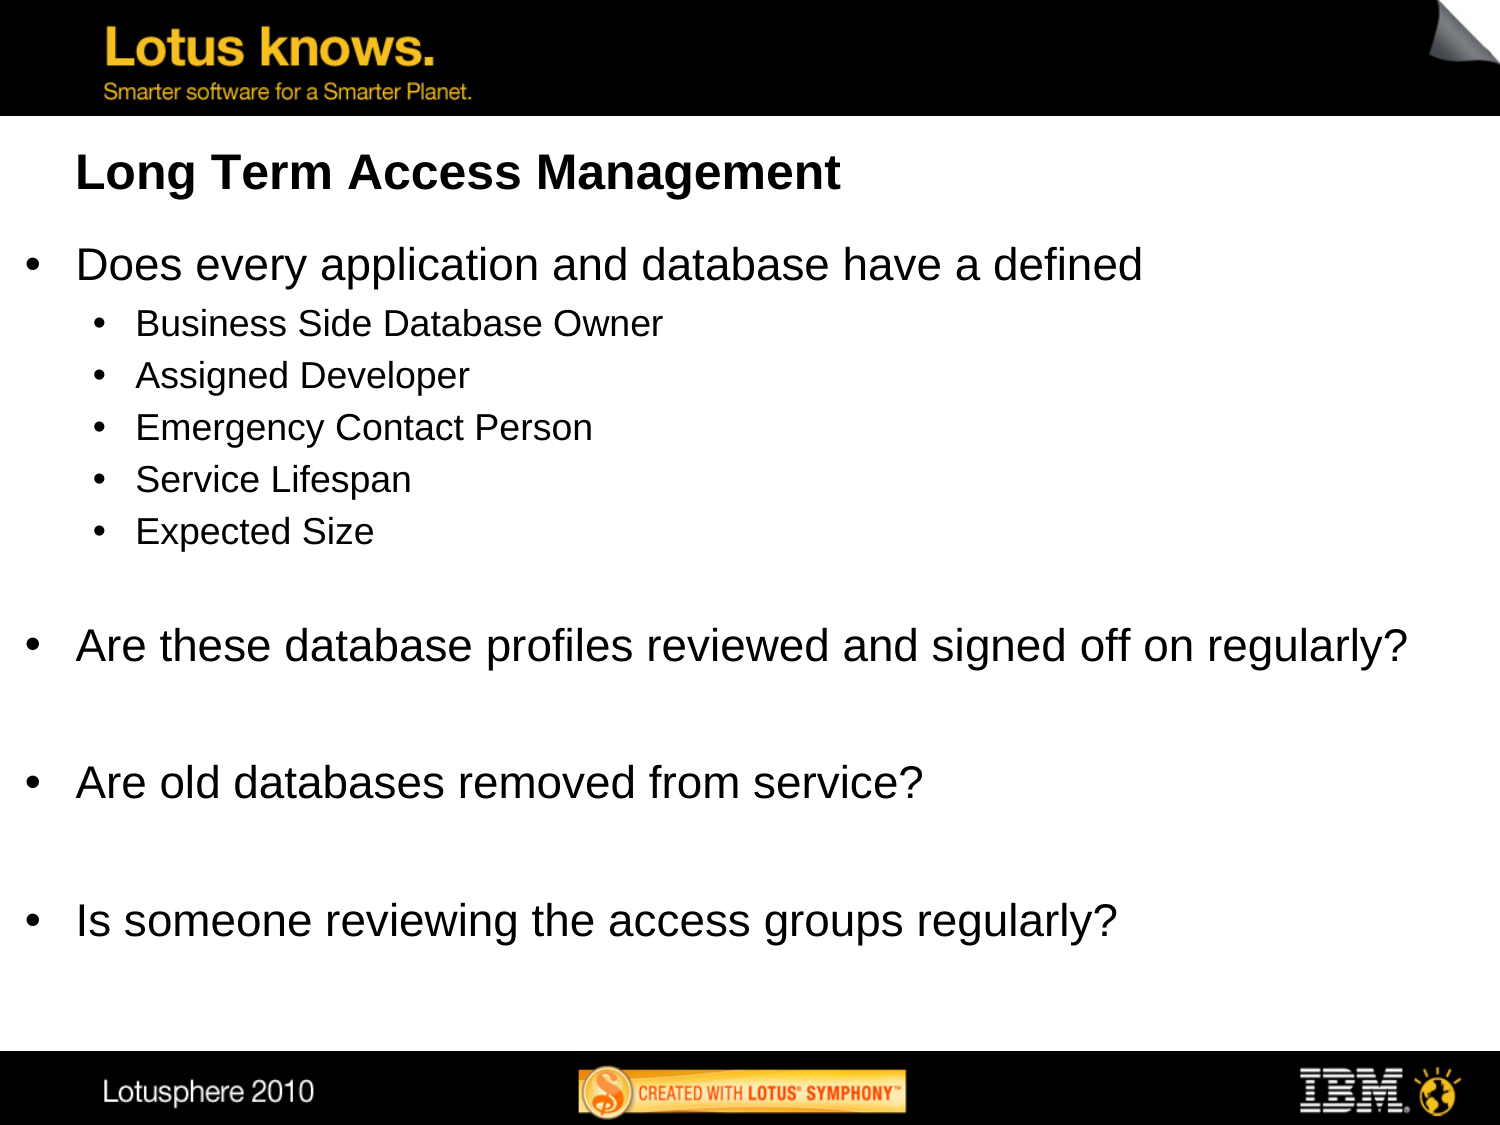

# Long Term Access Management
Does every application and database have a defined
Business Side Database Owner
Assigned Developer
Emergency Contact Person
Service Lifespan
Expected Size
Are these database profiles reviewed and signed off on regularly?
Are old databases removed from service?
Is someone reviewing the access groups regularly?